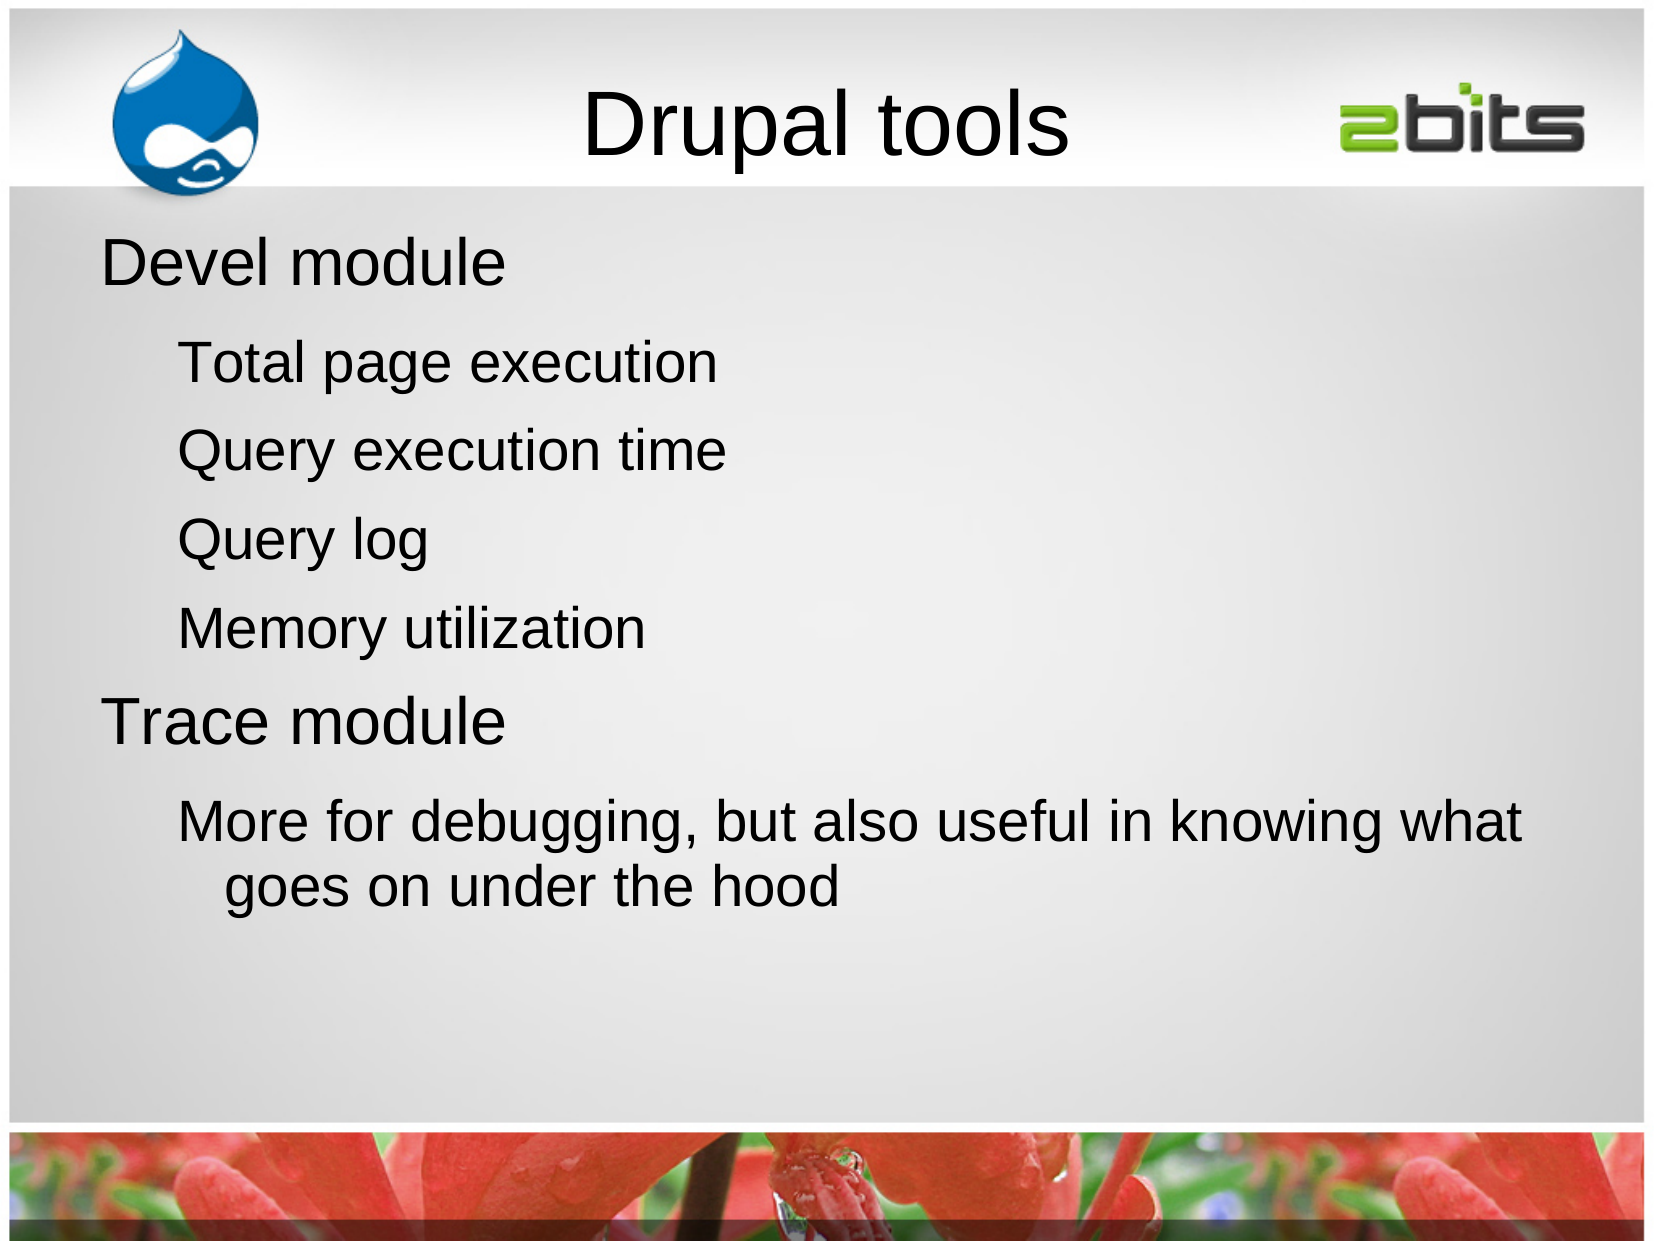

# Drupal tools
Devel module
Total page execution
Query execution time
Query log
Memory utilization
Trace module
More for debugging, but also useful in knowing what goes on under the hood